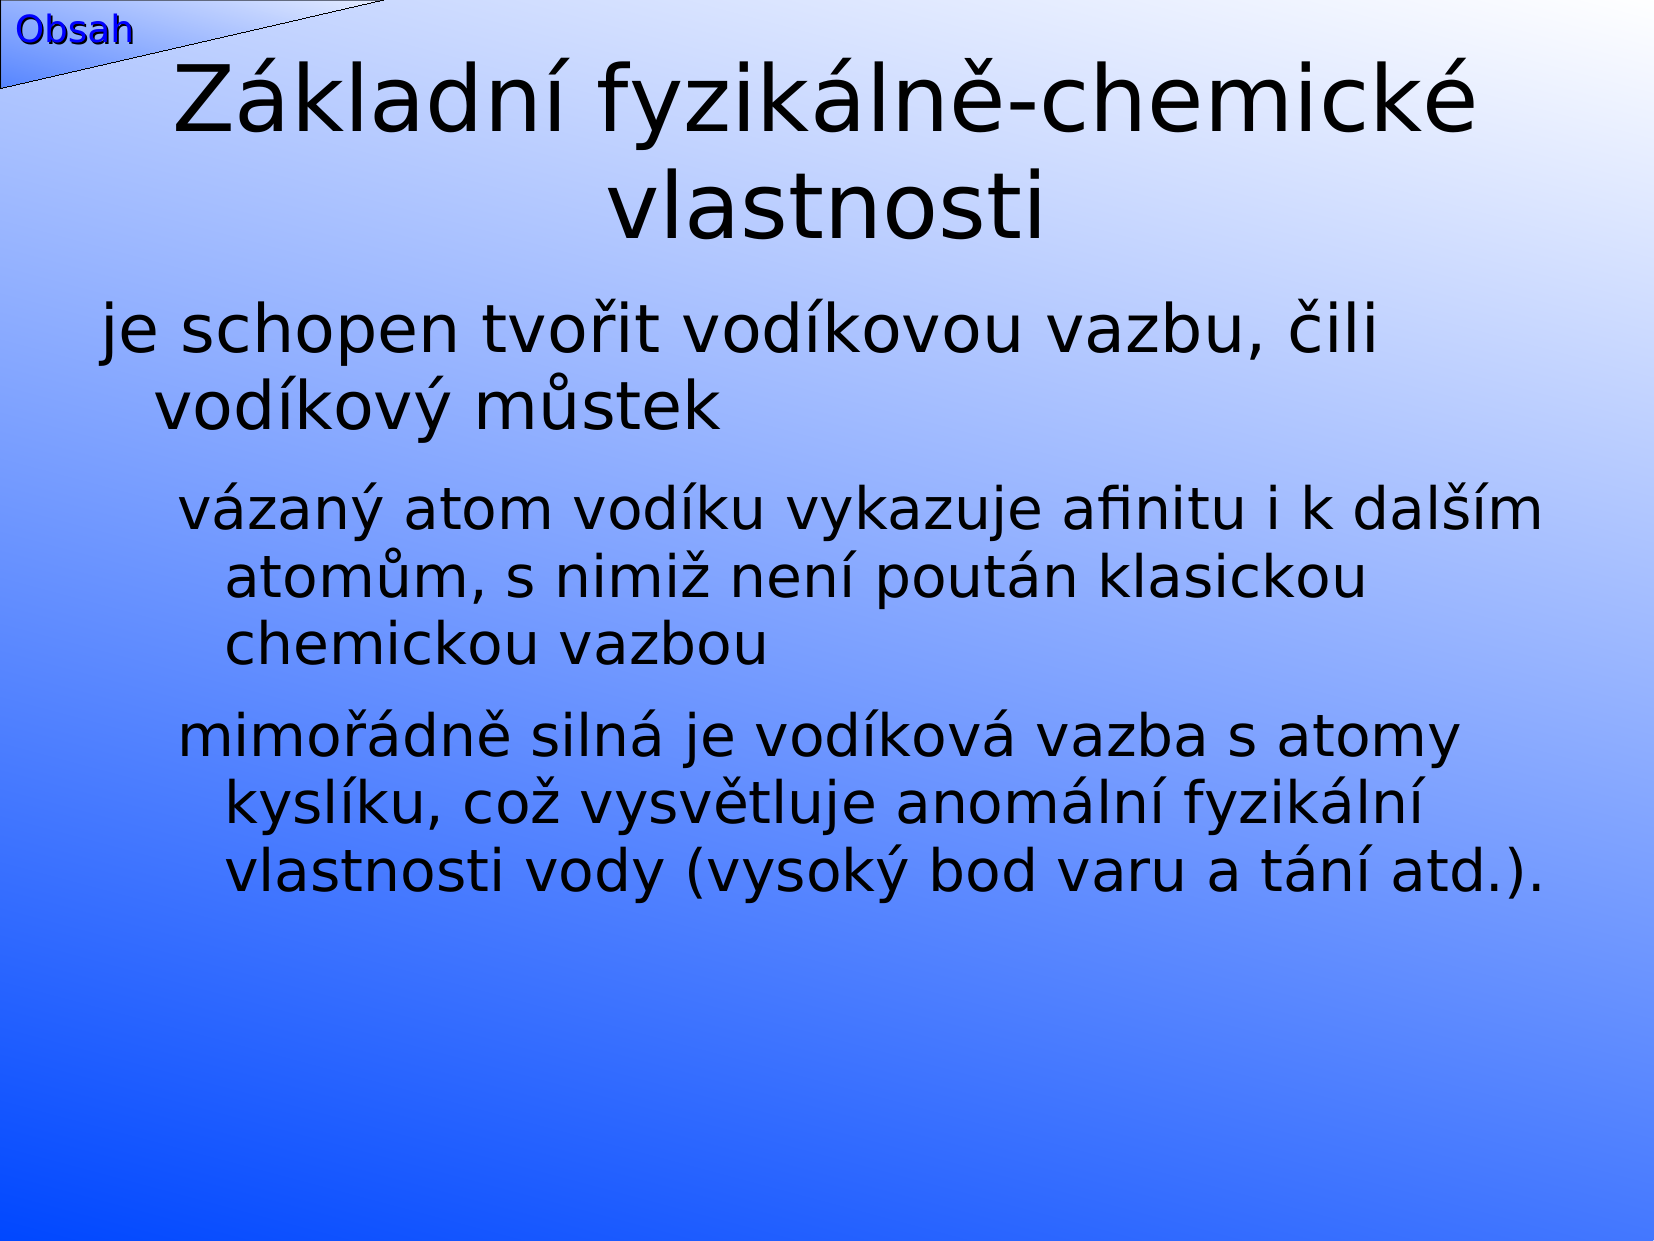

Obsah
# Základní fyzikálně-chemické vlastnosti
je schopen tvořit vodíkovou vazbu, čili vodíkový můstek
vázaný atom vodíku vykazuje afinitu i k dalším atomům, s nimiž není poután klasickou chemickou vazbou
mimořádně silná je vodíková vazba s atomy kyslíku, což vysvětluje anomální fyzikální vlastnosti vody (vysoký bod varu a tání atd.).